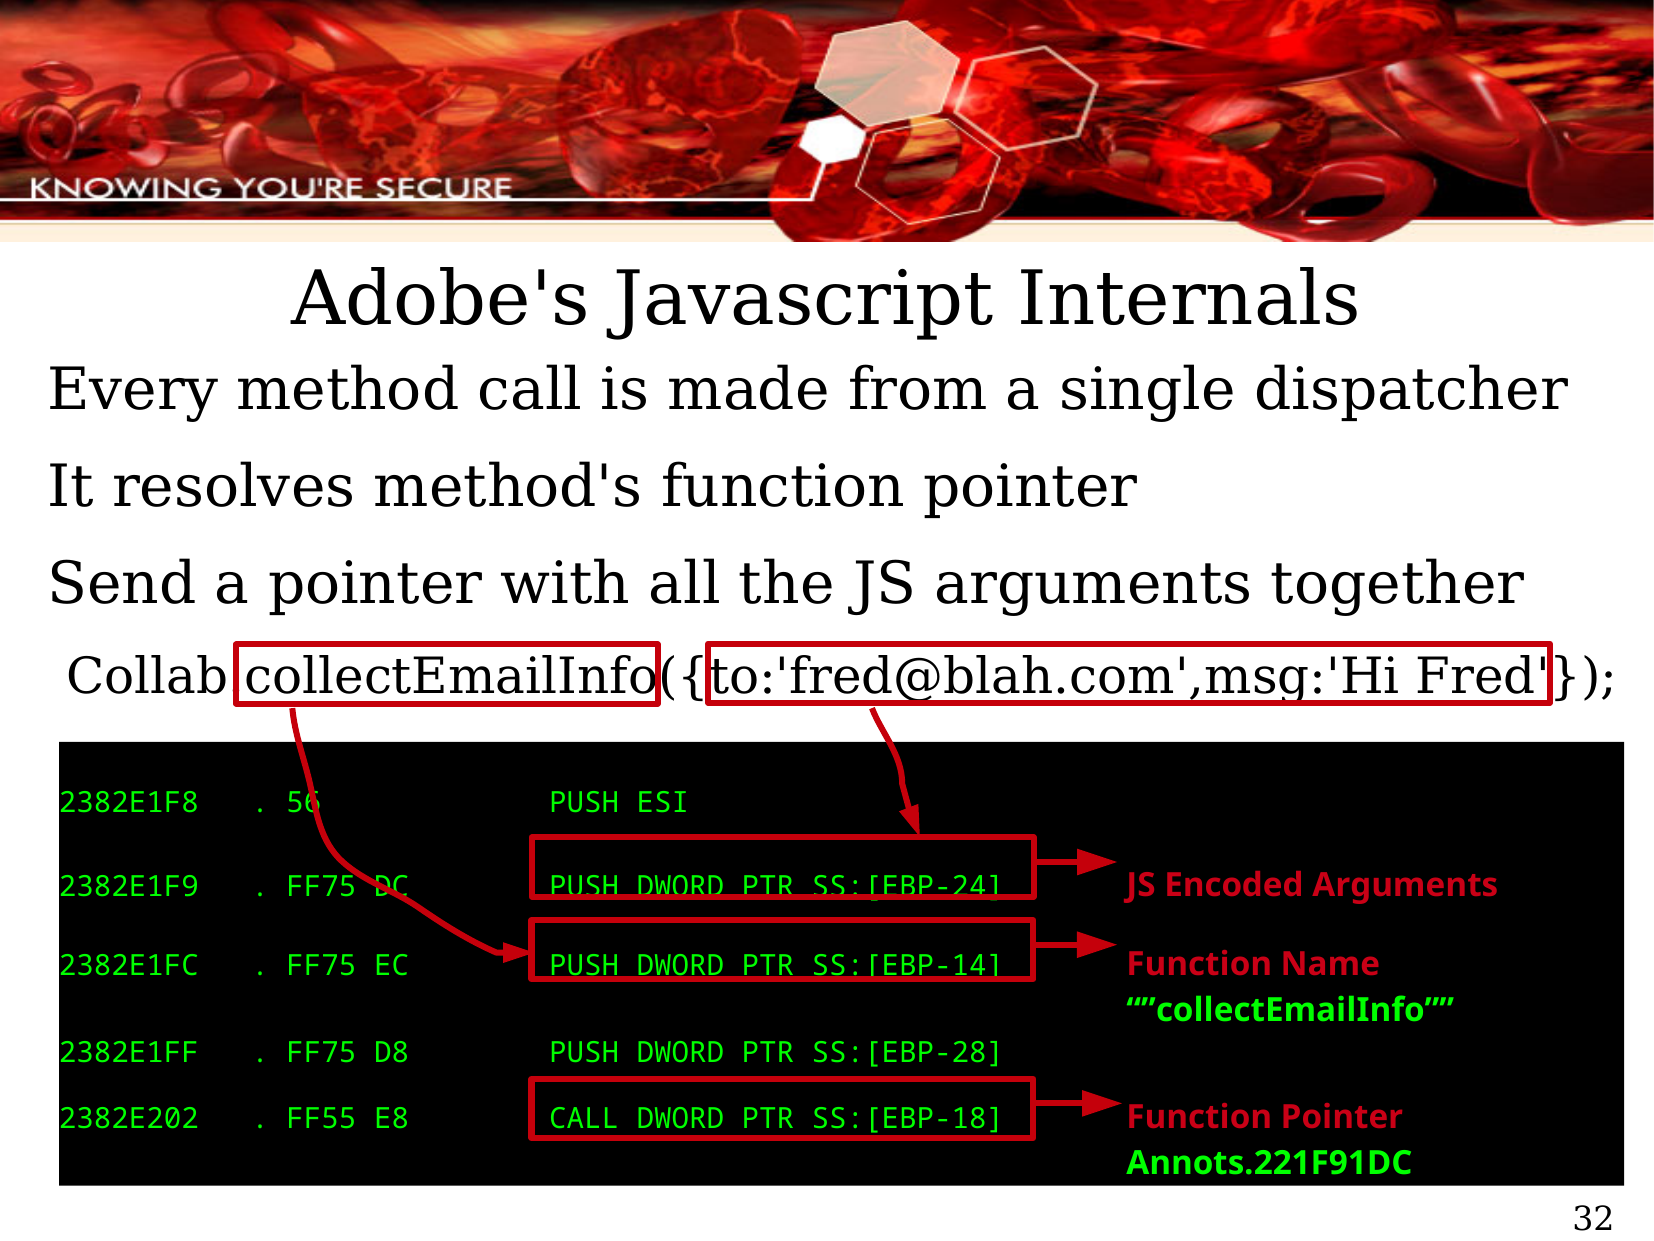

# Adobe's Javascript Internals
Every method call is made from a single dispatcher
It resolves method's function pointer
Send a pointer with all the JS arguments together
Collab.collectEmailInfo({to:'fred@blah.com',msg:'Hi Fred'});
2382E1F8 . 56 PUSH ESI
2382E1F9 . FF75 DC PUSH DWORD PTR SS:[EBP-24] JS Encoded Arguments
2382E1FC . FF75 EC PUSH DWORD PTR SS:[EBP-14] Function Name
 “”collectEmailInfo””
2382E1FF . FF75 D8 PUSH DWORD PTR SS:[EBP-28]
2382E202 . FF55 E8 CALL DWORD PTR SS:[EBP-18] Function Pointer
 Annots.221F91DC